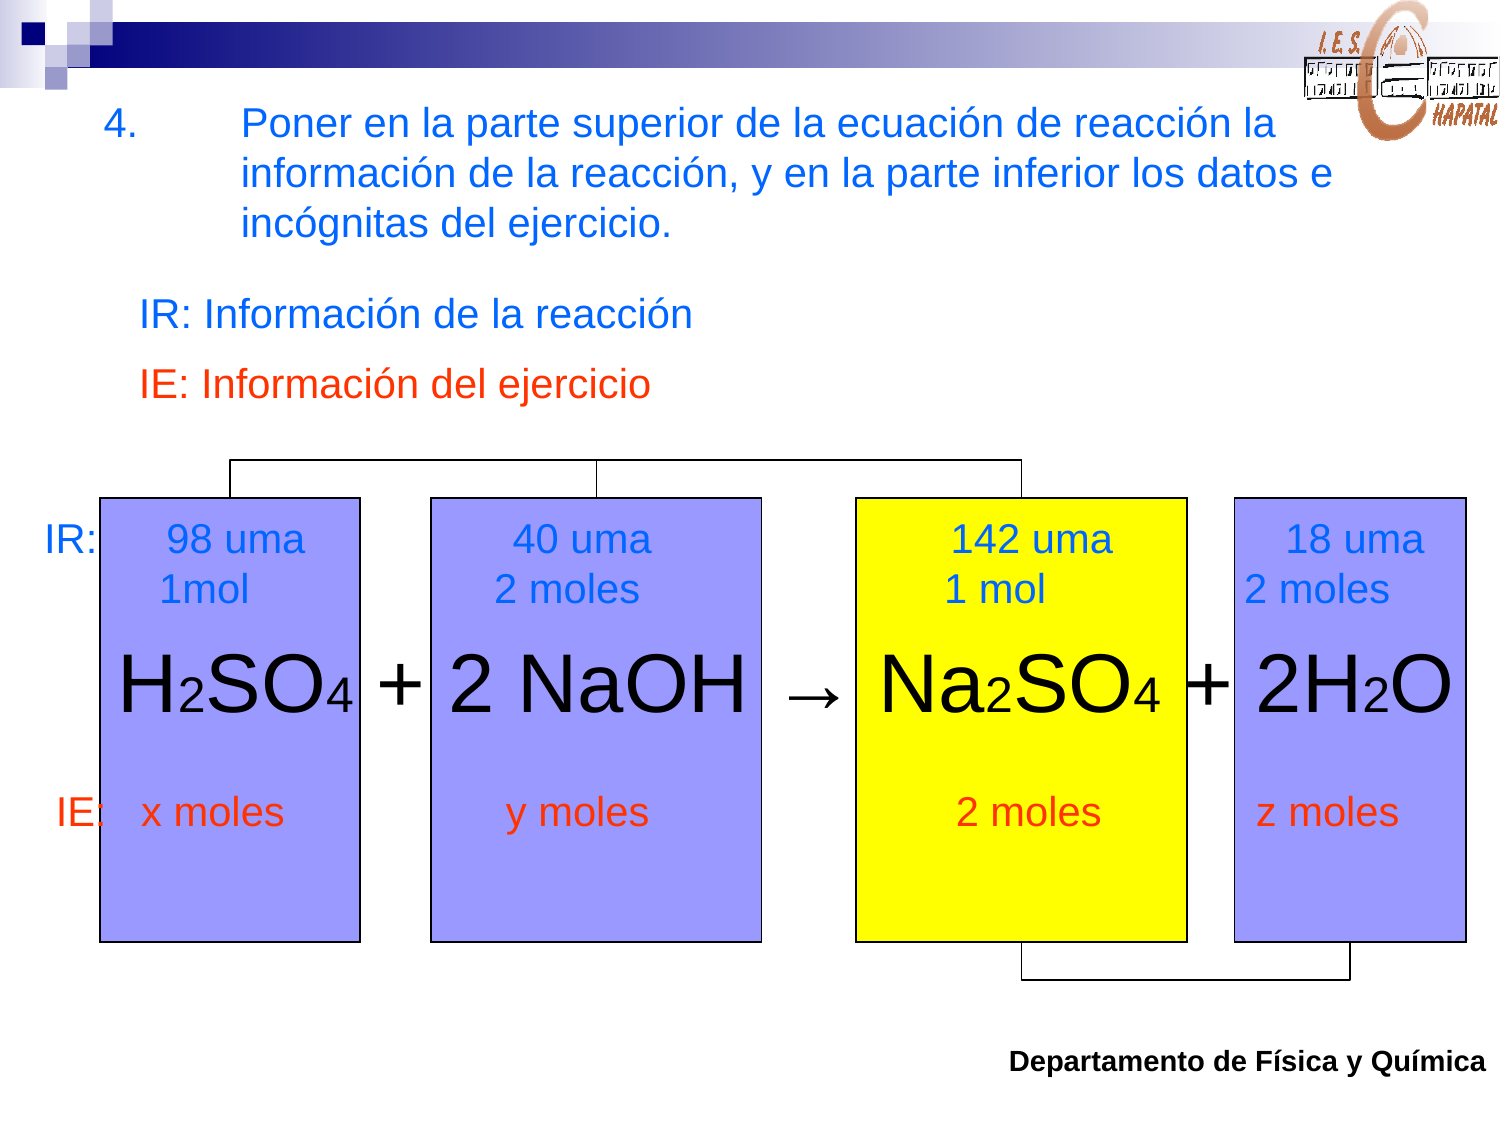

# 4. 	Poner en la parte superior de la ecuación de reacción la información de la reacción, y en la parte inferior los datos e incógnitas del ejercicio.
IR: Información de la reacción
IE: Información del ejercicio
IR: 98 uma 40 uma 142 uma 18 uma
 1mol		2 moles			1 mol		2 moles
 H2SO4 + 2 NaOH → Na2SO4 + 2H2O
IE: x moles		y moles			2 moles		z moles